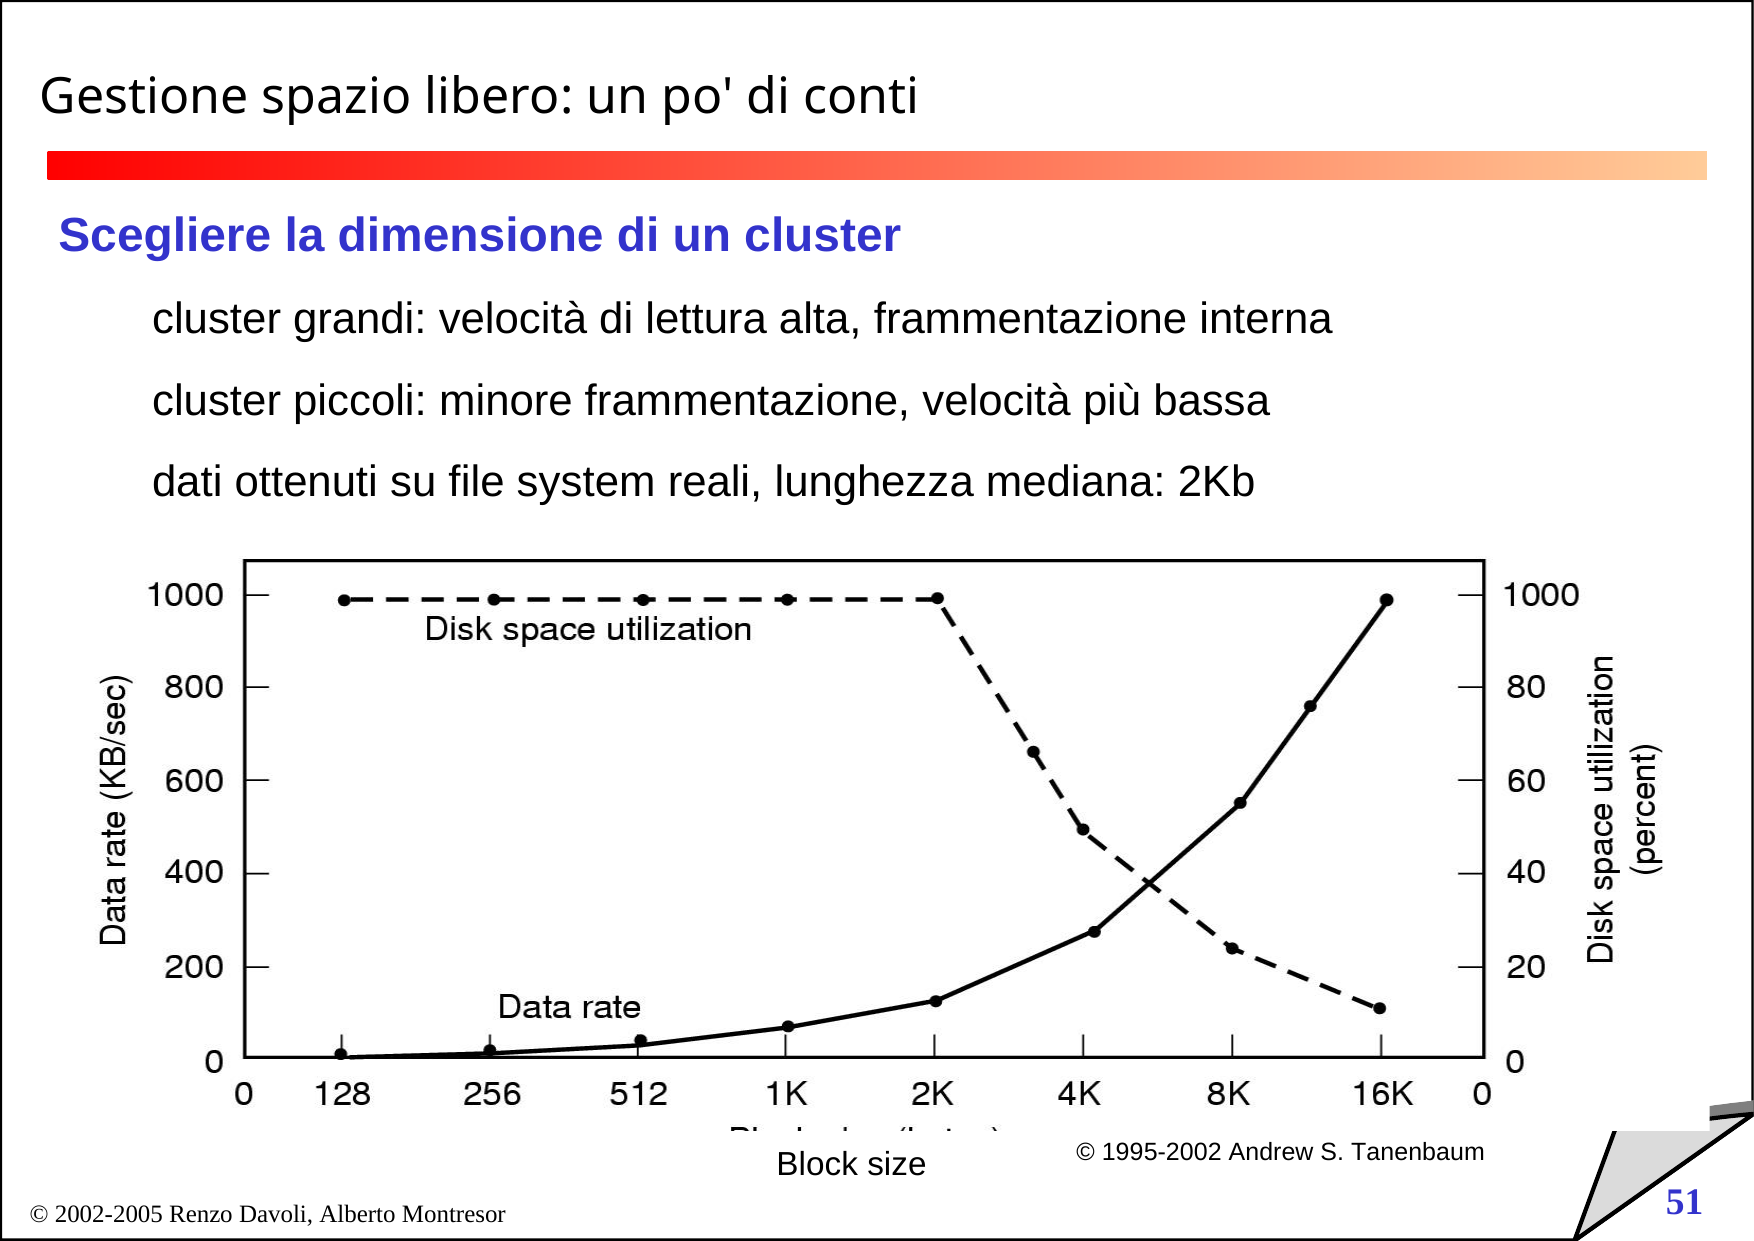

# Gestione spazio libero: un po' di conti
Scegliere la dimensione di un cluster
cluster grandi: velocità di lettura alta, frammentazione interna
cluster piccoli: minore frammentazione, velocità più bassa
dati ottenuti su file system reali, lunghezza mediana: 2Kb
Block size
© 1995-2002 Andrew S. Tanenbaum